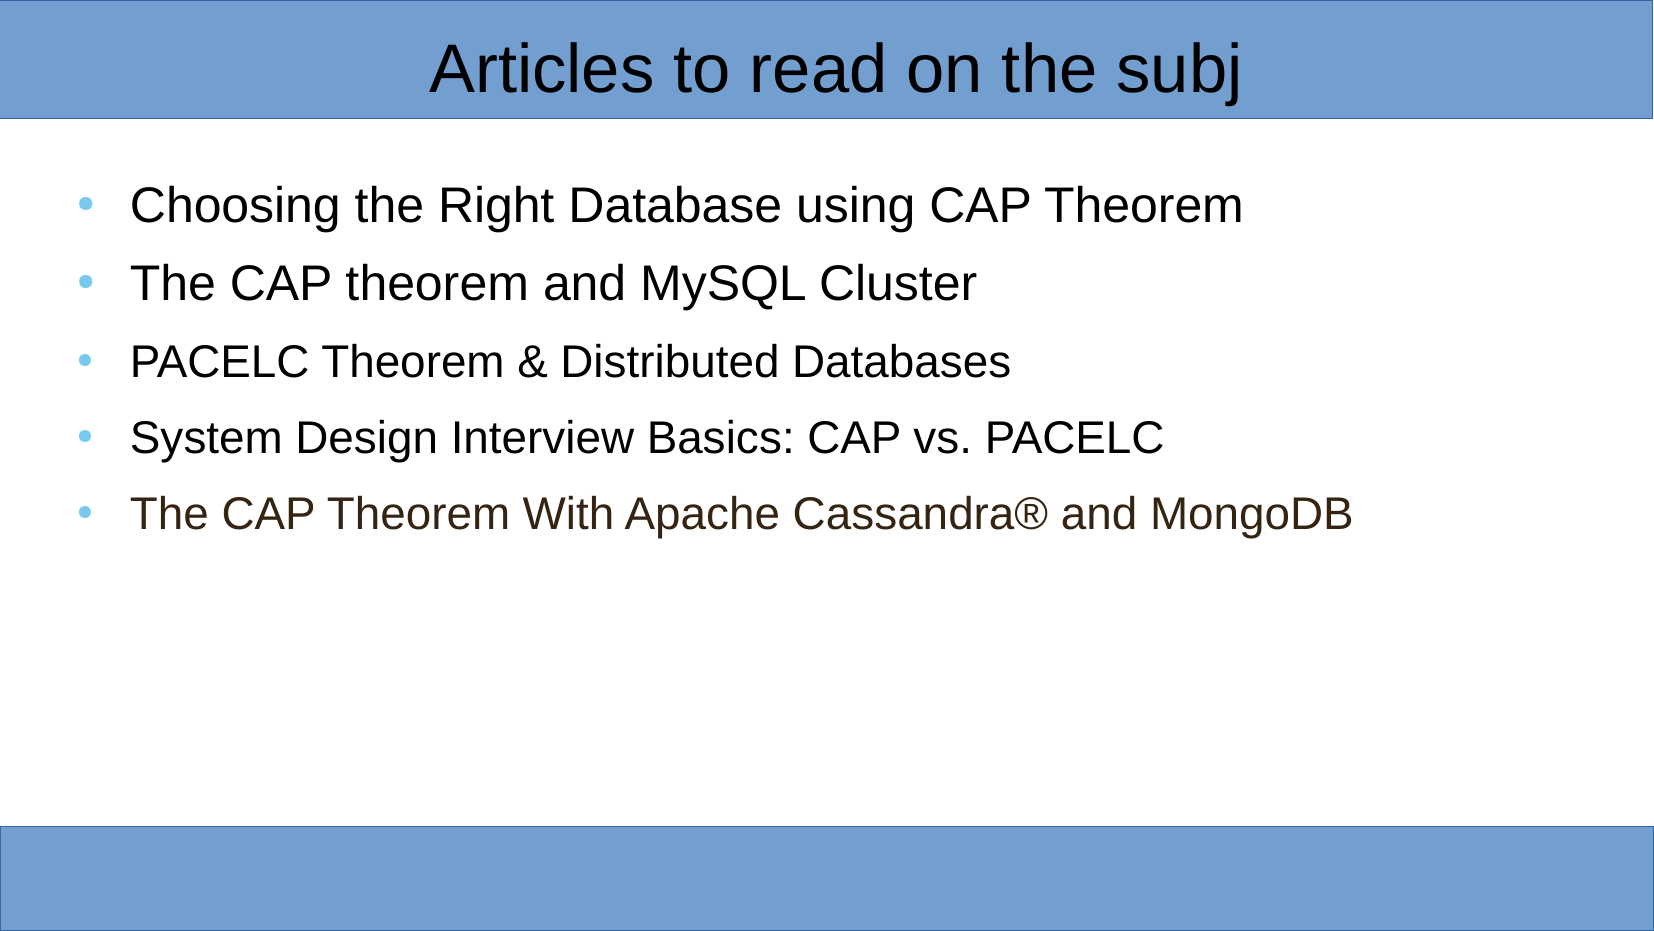

# Articles to read on the subj
Choosing the Right Database using CAP Theorem
The CAP theorem and MySQL Cluster
PACELC Theorem & Distributed Databases
System Design Interview Basics: CAP vs. PACELC
The CAP Theorem With Apache Cassandra® and MongoDB